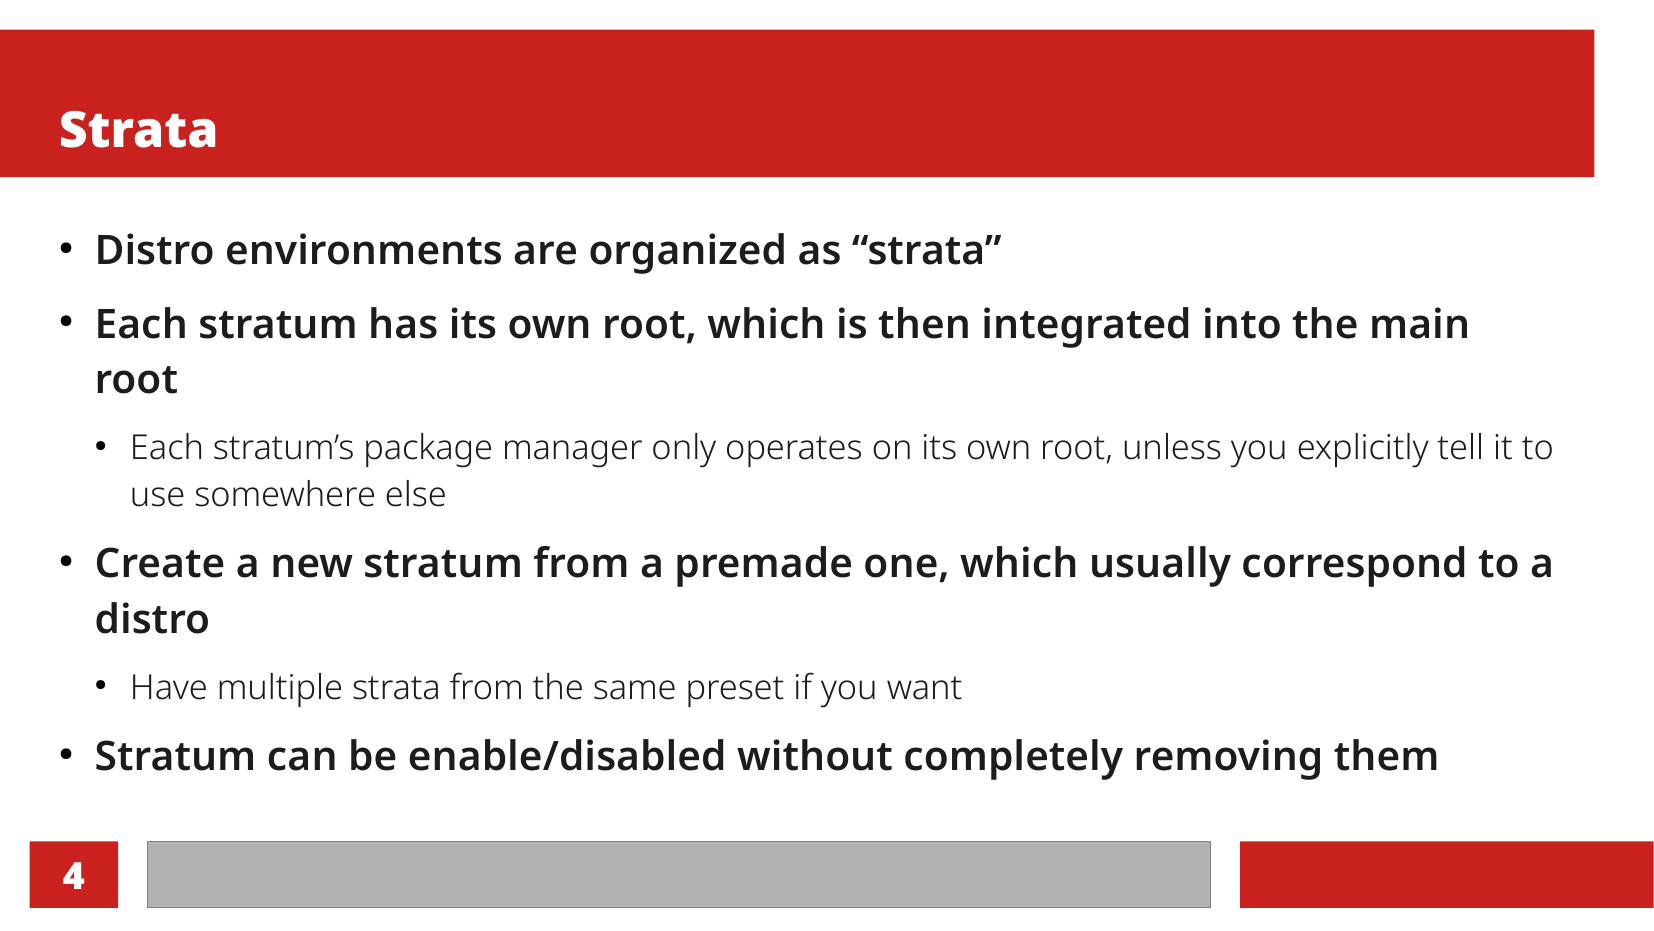

# Strata
Distro environments are organized as “strata”
Each stratum has its own root, which is then integrated into the main root
Each stratum’s package manager only operates on its own root, unless you explicitly tell it to use somewhere else
Create a new stratum from a premade one, which usually correspond to a distro
Have multiple strata from the same preset if you want
Stratum can be enable/disabled without completely removing them
4